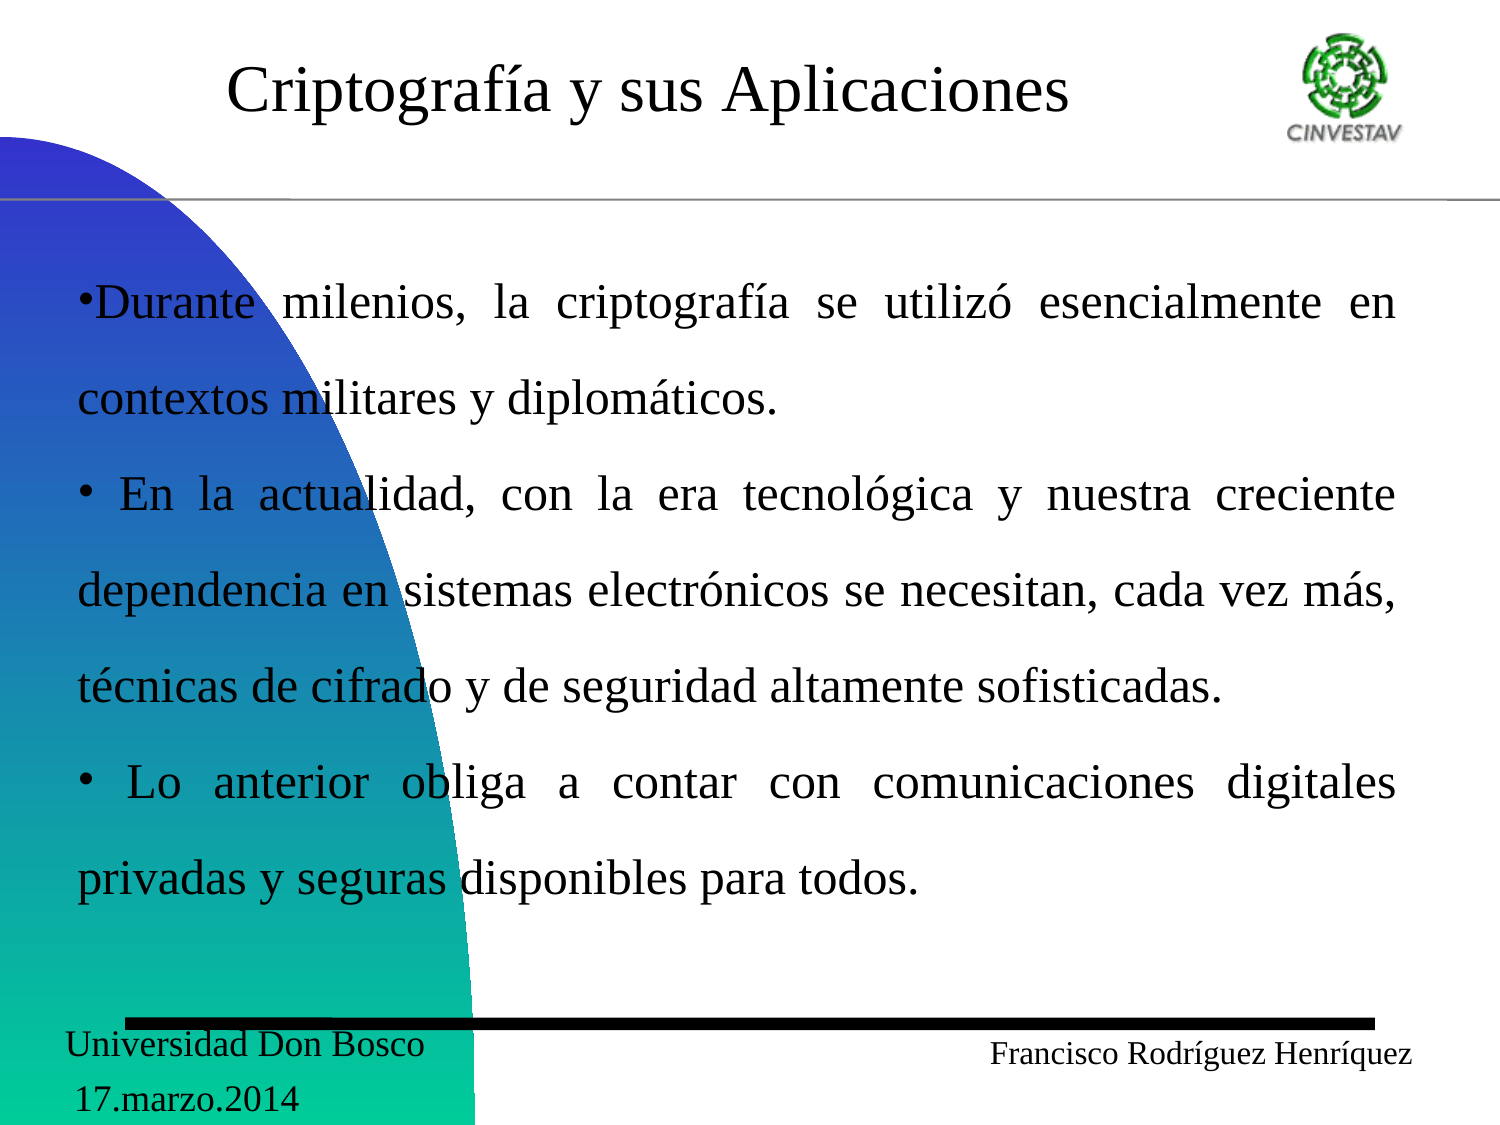

Criptografía y sus Aplicaciones
Durante milenios, la criptografía se utilizó esencialmente en contextos militares y diplomáticos.
 En la actualidad, con la era tecnológica y nuestra creciente dependencia en sistemas electrónicos se necesitan, cada vez más, técnicas de cifrado y de seguridad altamente sofisticadas.
 Lo anterior obliga a contar con comunicaciones digitales privadas y seguras disponibles para todos.